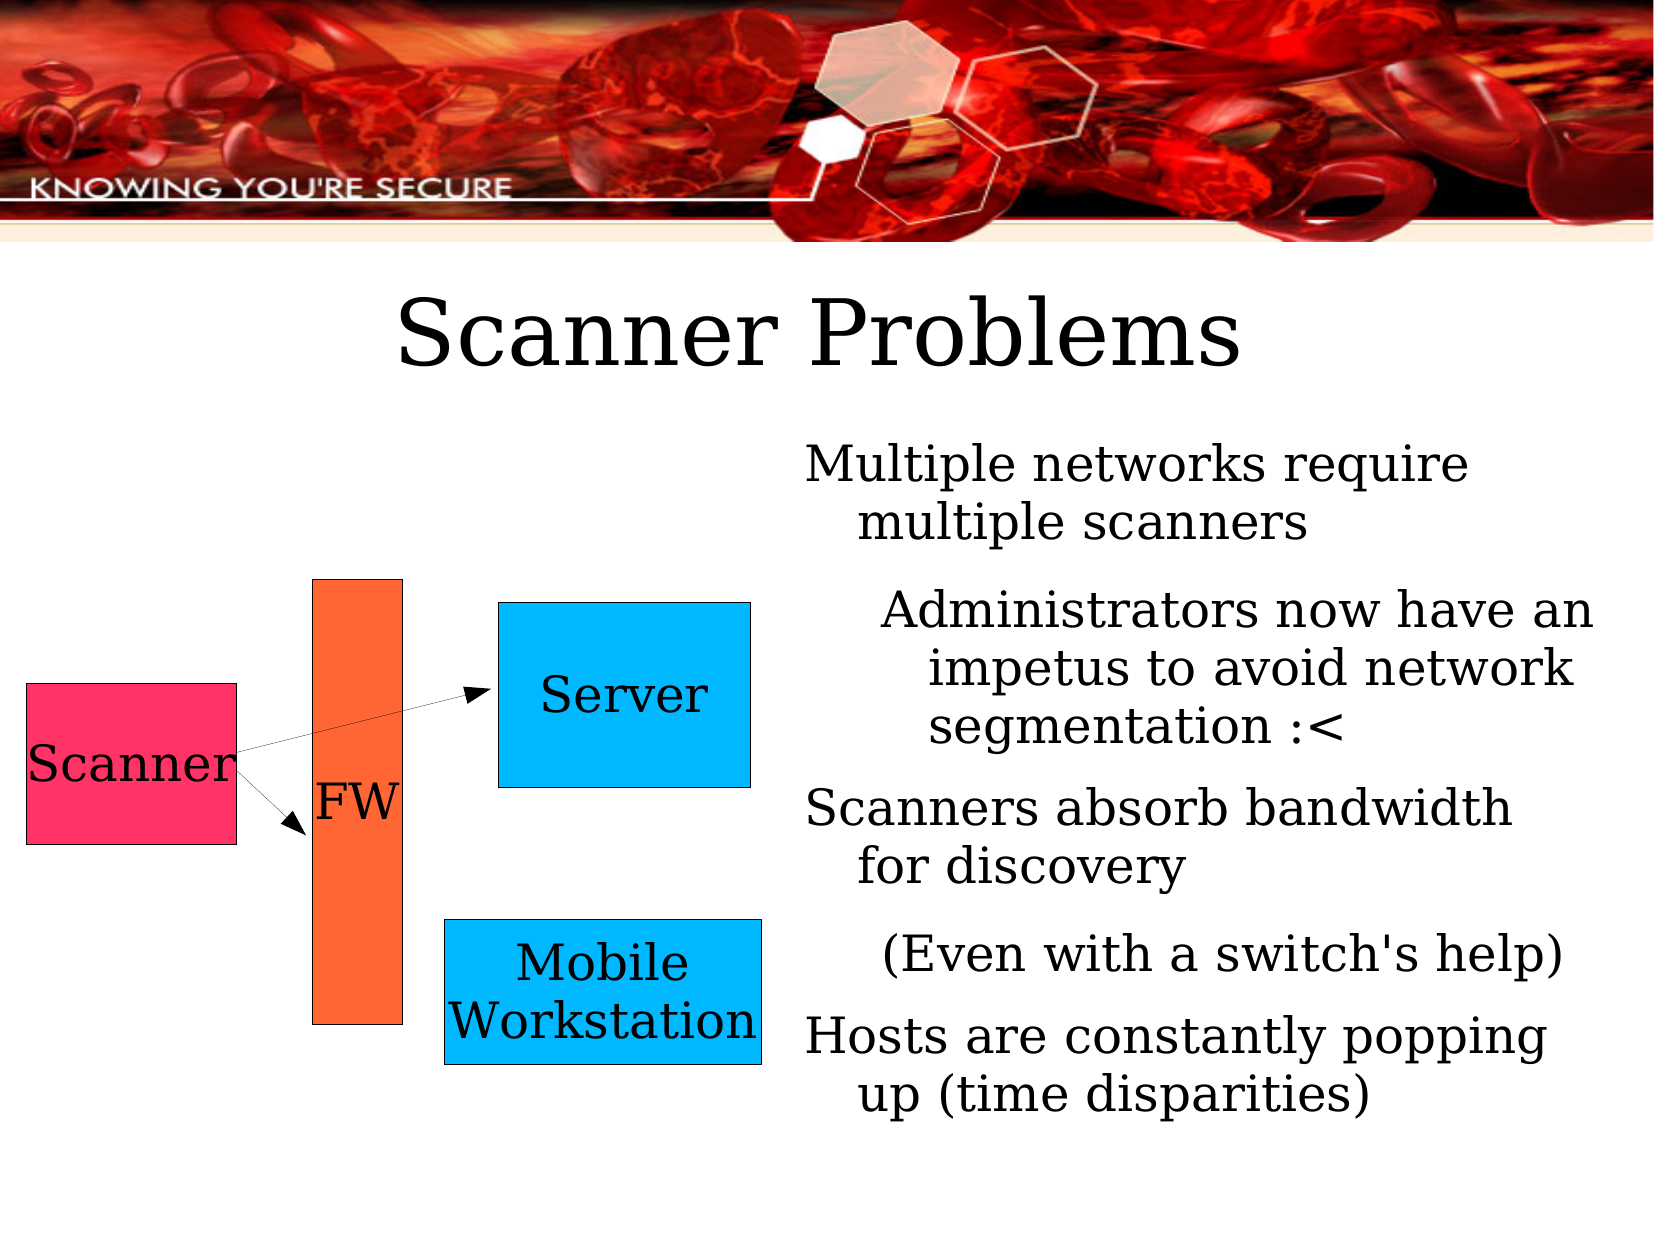

# Scanner Problems
Multiple networks require multiple scanners
Administrators now have an impetus to avoid network segmentation :<
Scanners absorb bandwidth for discovery
(Even with a switch's help)
Hosts are constantly popping up (time disparities)
FW
Server
Scanner
Mobile
Workstation